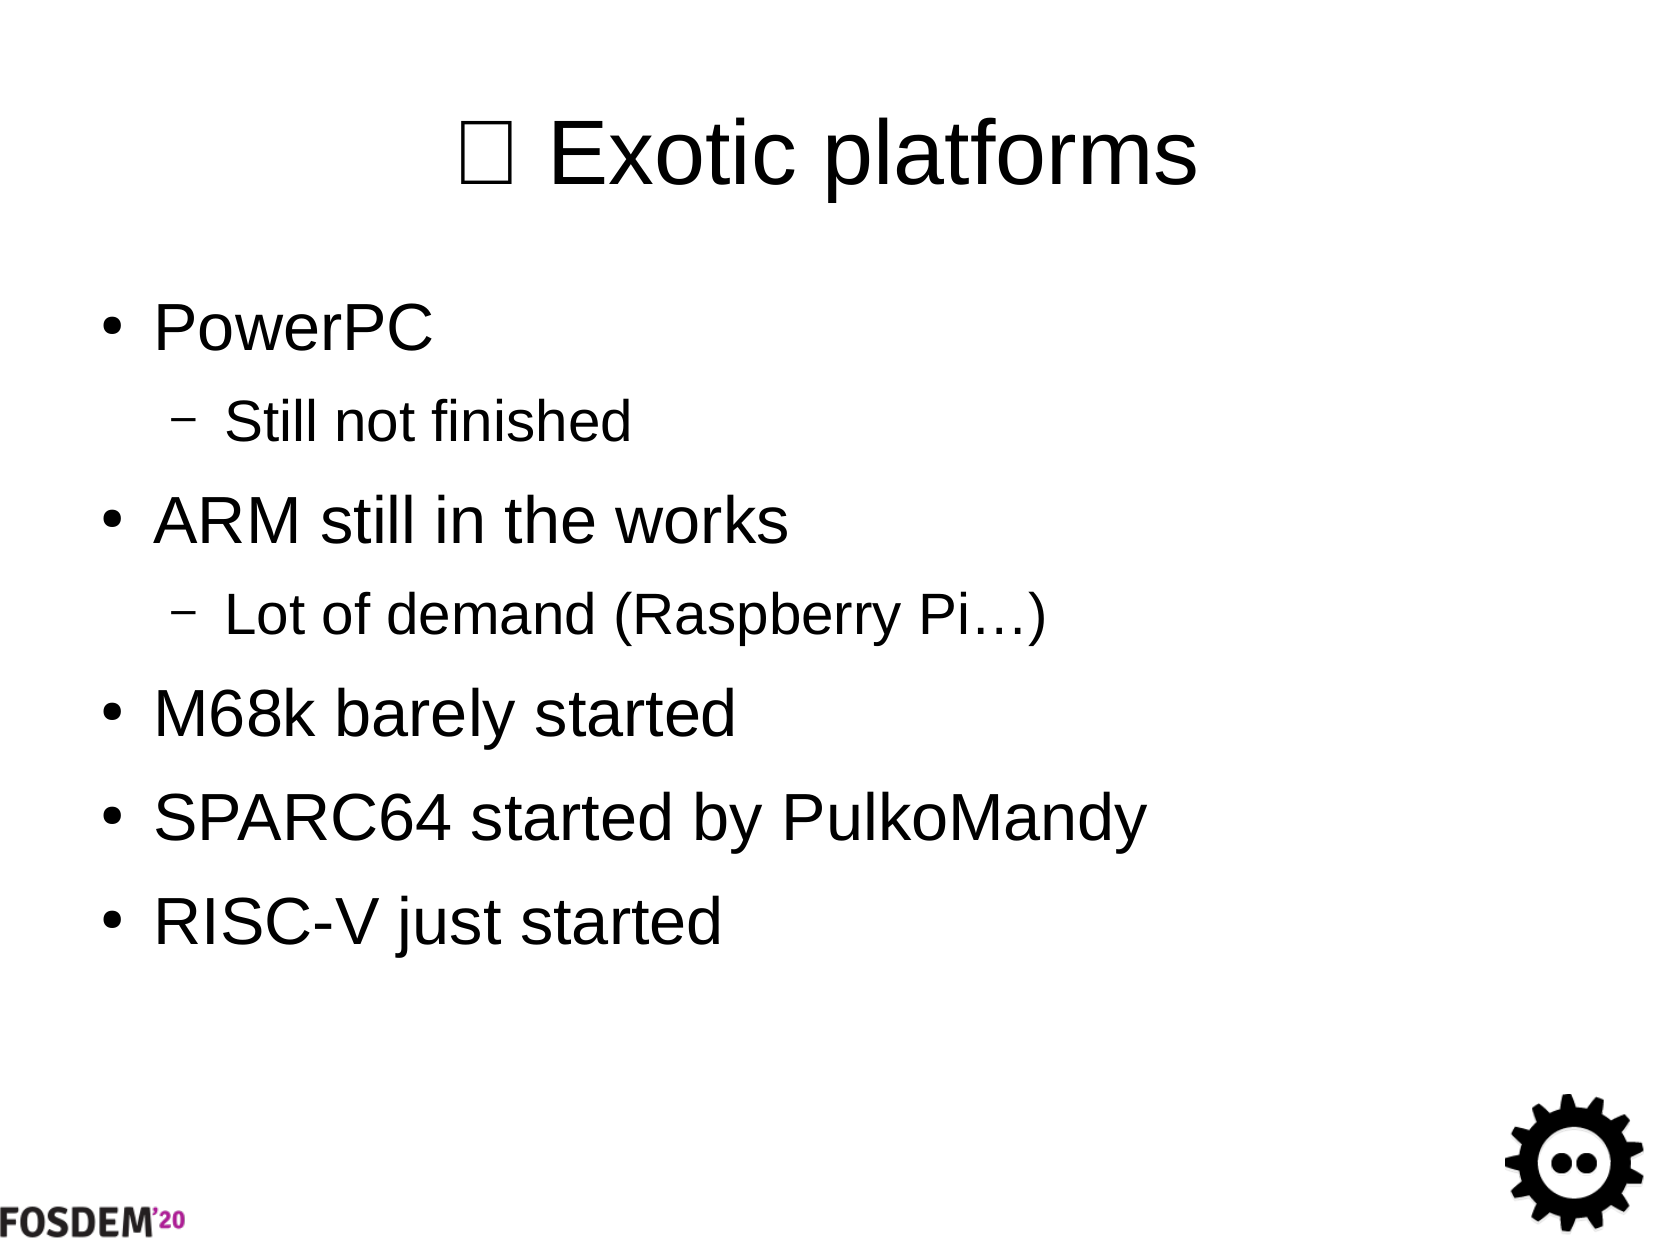

# 🌴 Exotic platforms
PowerPC
Still not finished
ARM still in the works
Lot of demand (Raspberry Pi…)
M68k barely started
SPARC64 started by PulkoMandy
RISC-V just started